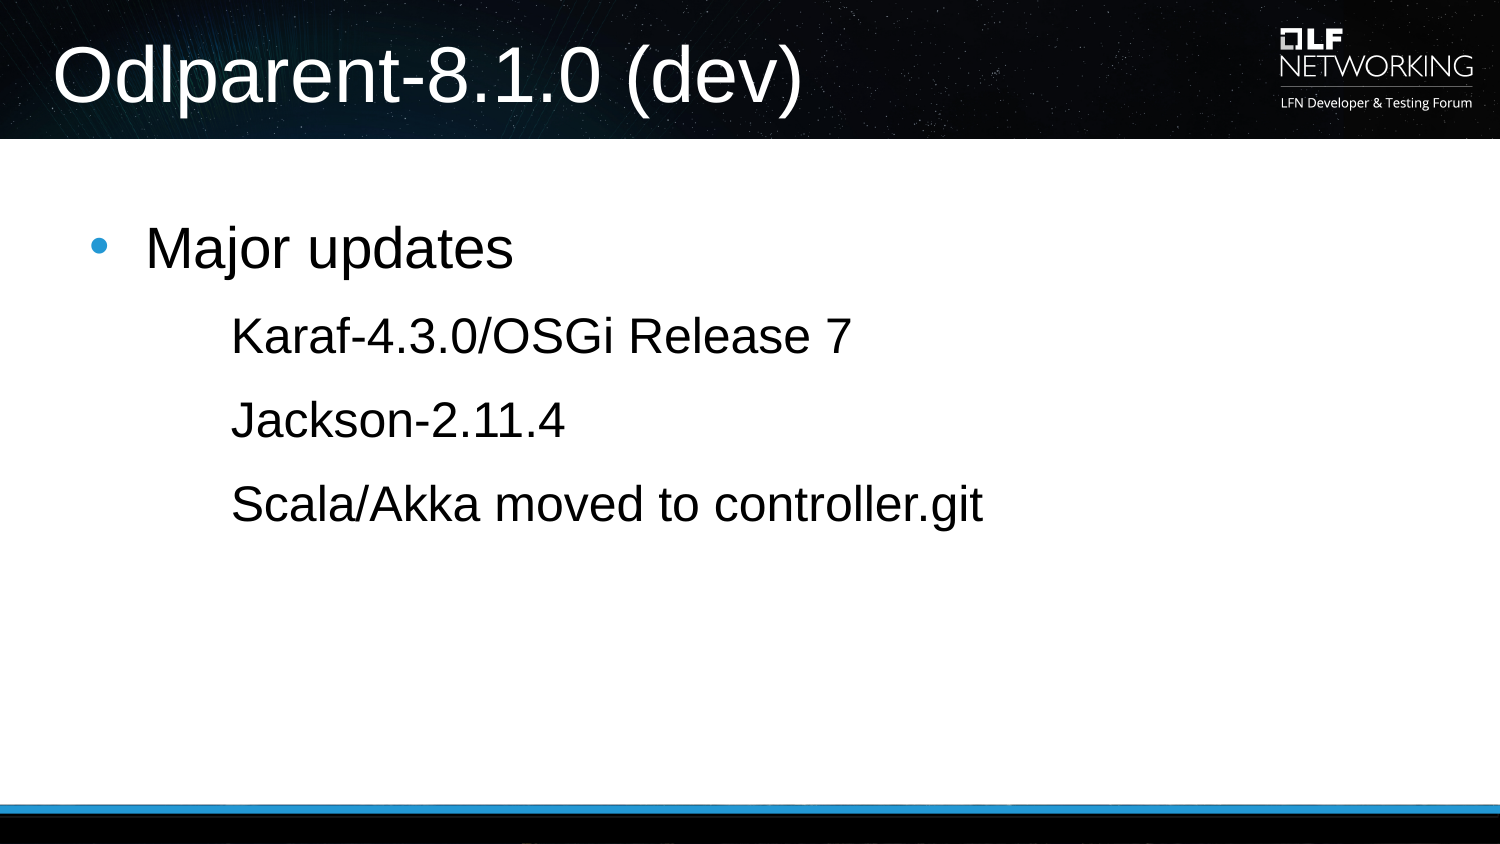

# Odlparent-8.1.0 (dev)
Major updates
Karaf-4.3.0/OSGi Release 7
Jackson-2.11.4
Scala/Akka moved to controller.git